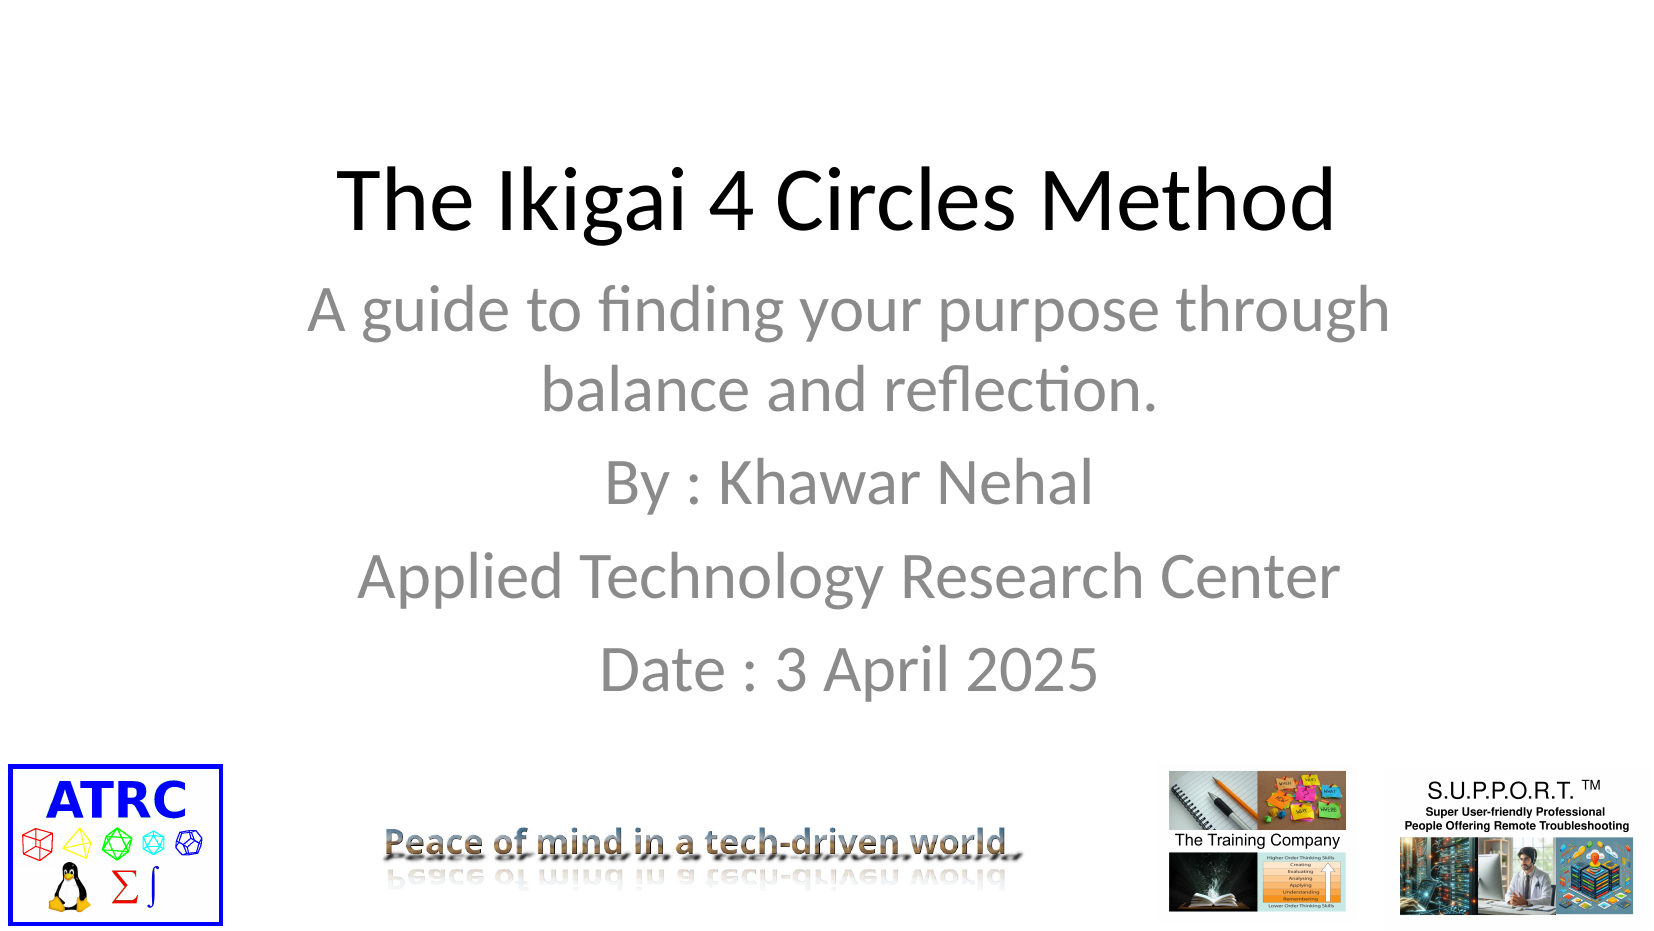

# The Ikigai 4 Circles Method
A guide to finding your purpose through balance and reflection.
By : Khawar Nehal
Applied Technology Research Center
Date : 3 April 2025